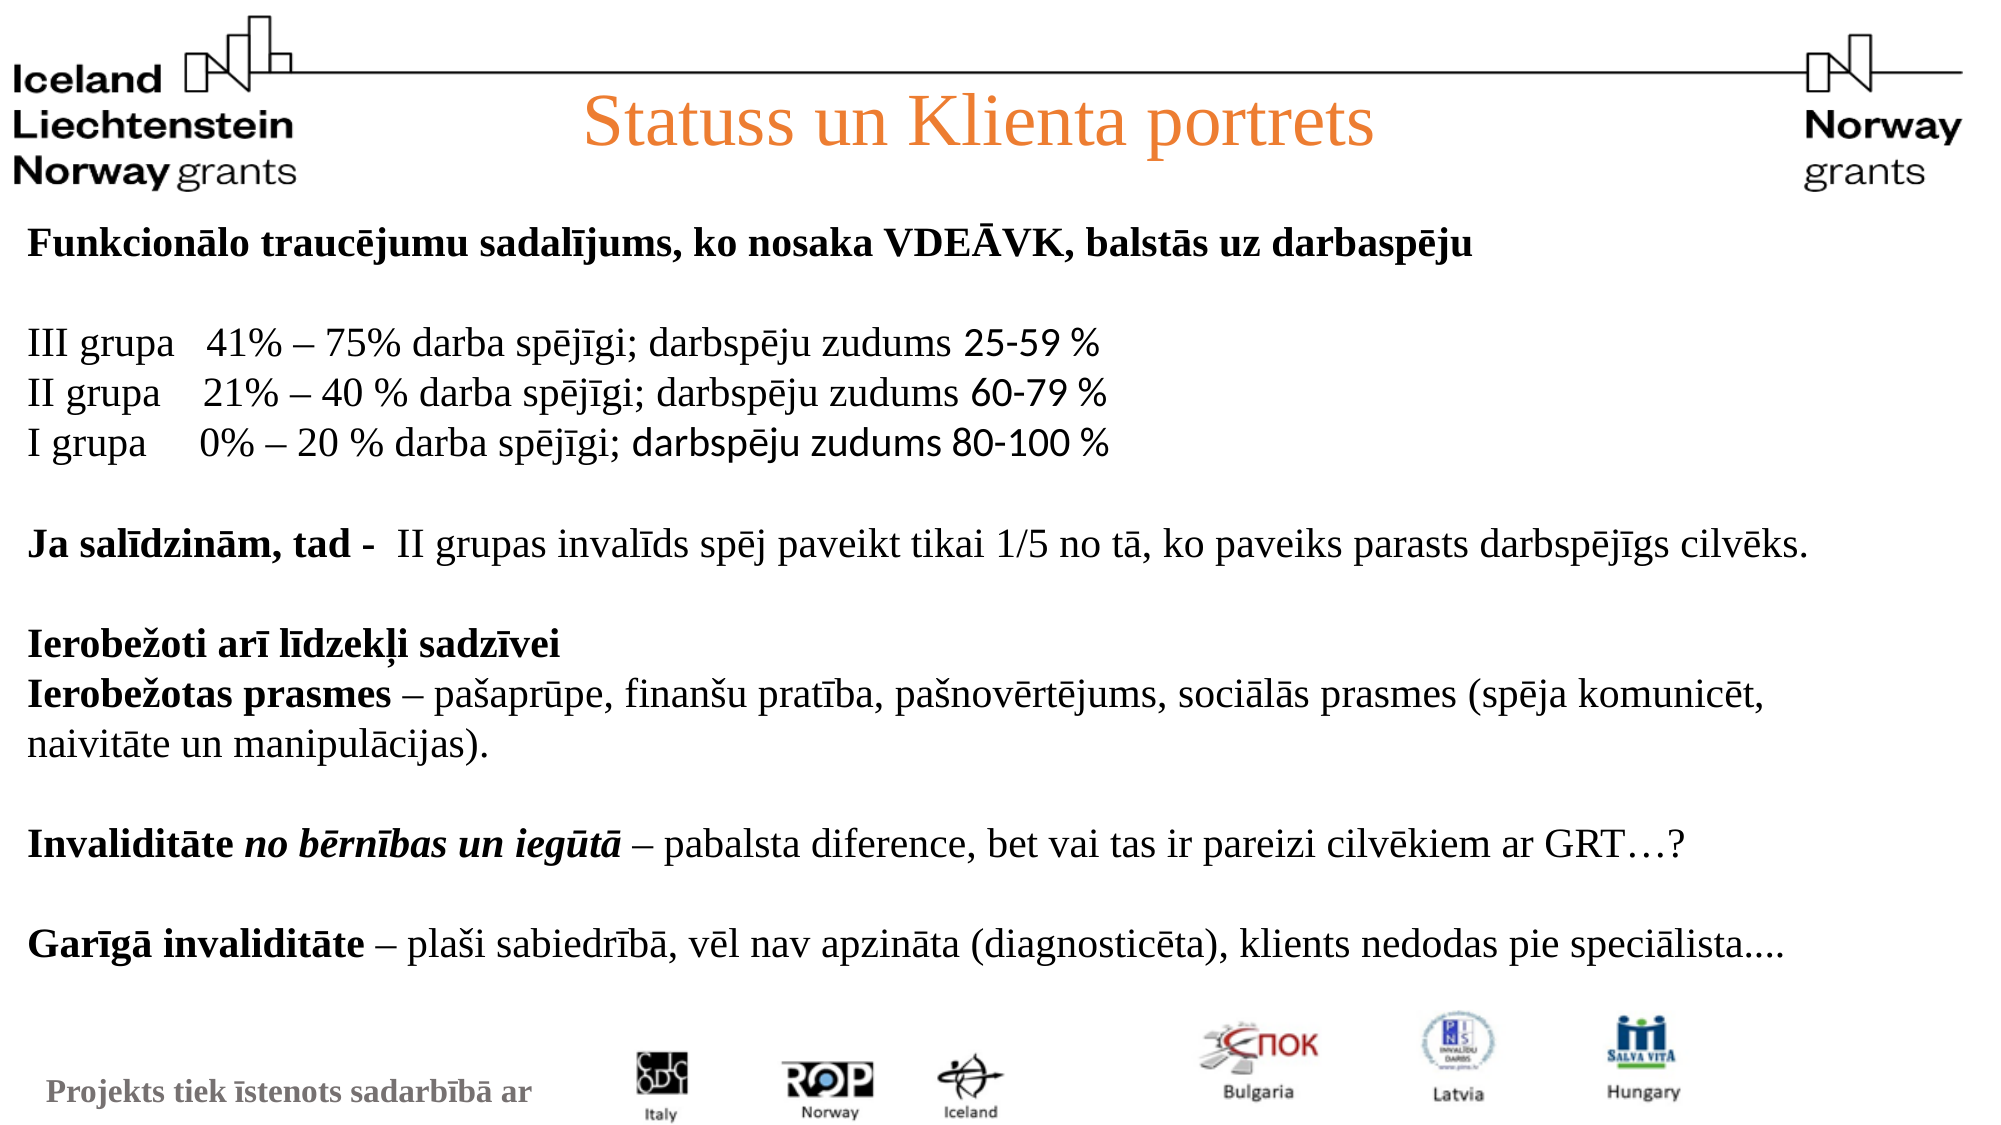

Statuss un Klienta portrets
Funkcionālo traucējumu sadalījums, ko nosaka VDEĀVK, balstās uz darbaspēju
III grupa 41% – 75% darba spējīgi; darbspēju zudums 25-59 %
II grupa 21% – 40 % darba spējīgi; darbspēju zudums 60-79 %
I grupa 0% – 20 % darba spējīgi; darbspēju zudums 80-100 %
Ja salīdzinām, tad - II grupas invalīds spēj paveikt tikai 1/5 no tā, ko paveiks parasts darbspējīgs cilvēks.
Ierobežoti arī līdzekļi sadzīvei
Ierobežotas prasmes – pašaprūpe, finanšu pratība, pašnovērtējums, sociālās prasmes (spēja komunicēt, naivitāte un manipulācijas).
Invaliditāte no bērnības un iegūtā – pabalsta diference, bet vai tas ir pareizi cilvēkiem ar GRT…?
Garīgā invaliditāte – plaši sabiedrībā, vēl nav apzināta (diagnosticēta), klients nedodas pie speciālista....
Projekts tiek īstenots sadarbībā ar